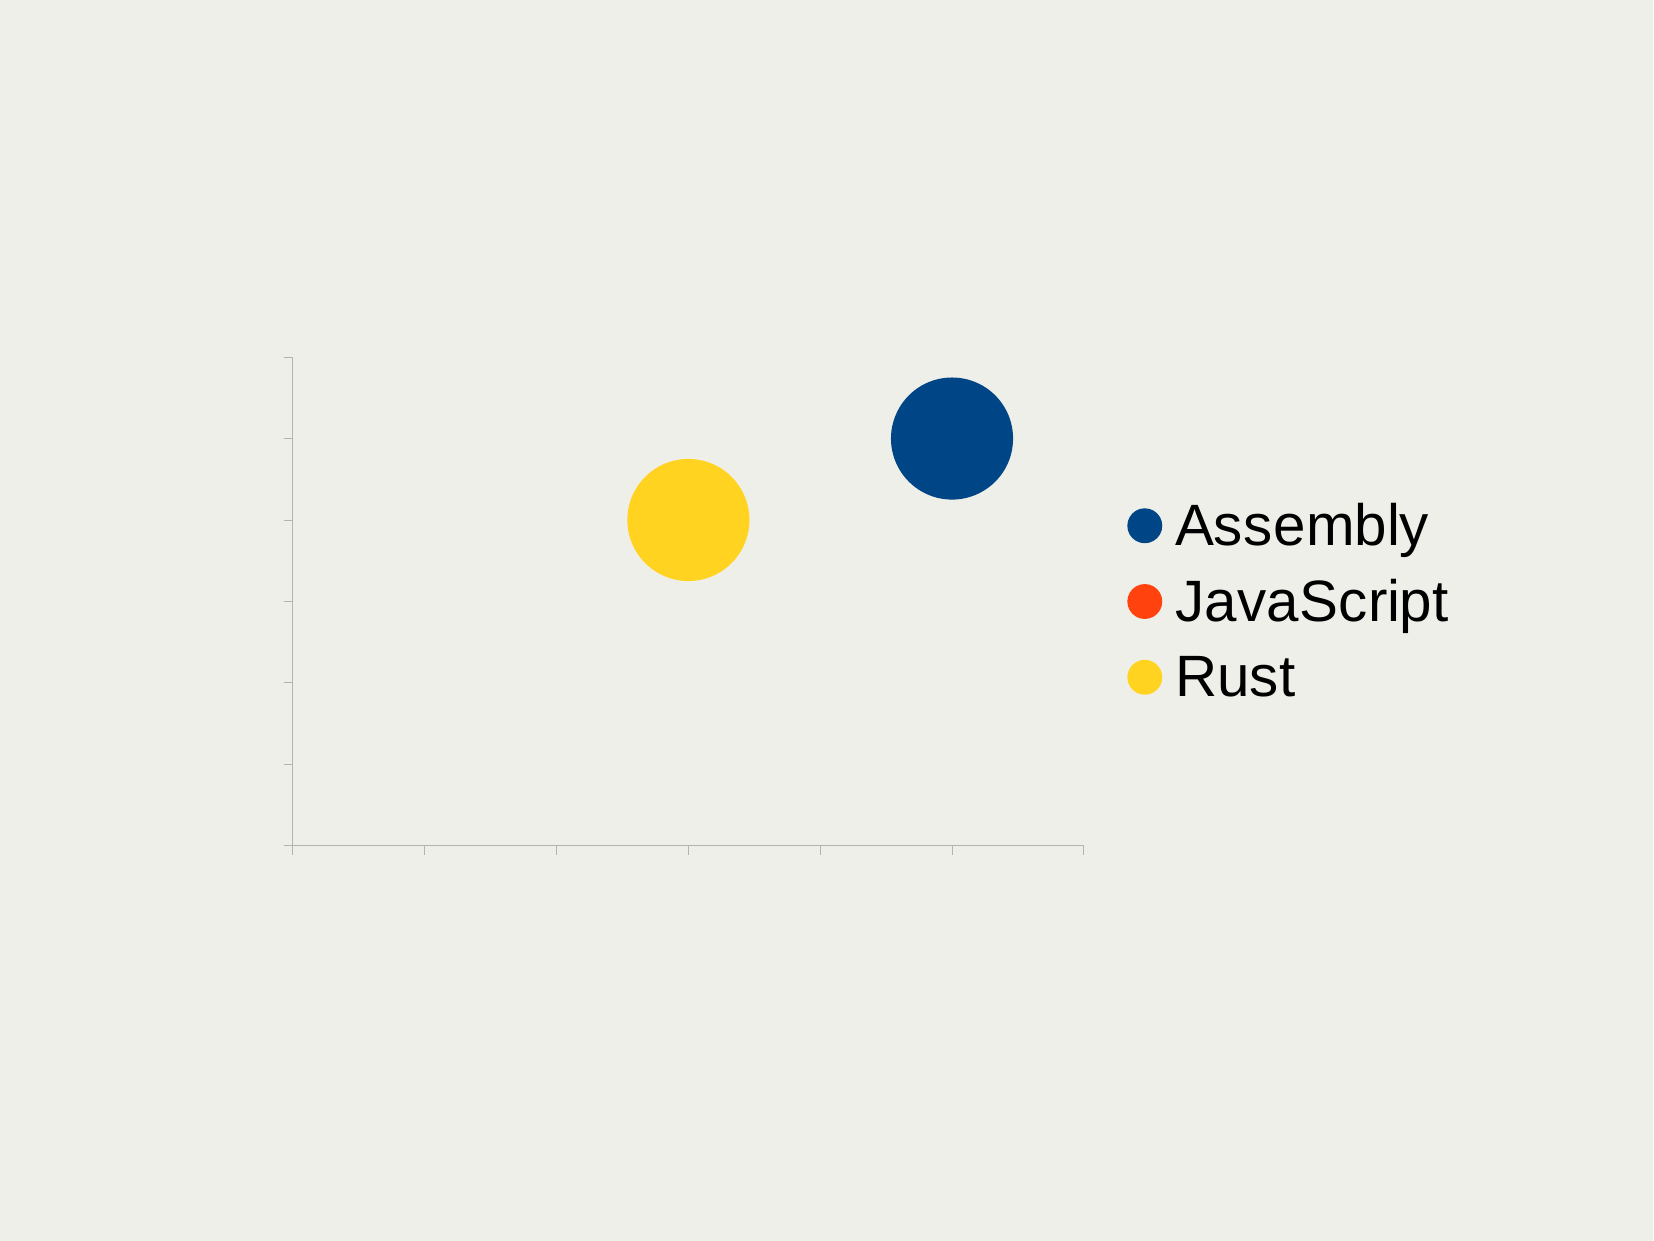

### Chart
| Category | Assembly | JavaScript | Rust |
|---|---|---|---|